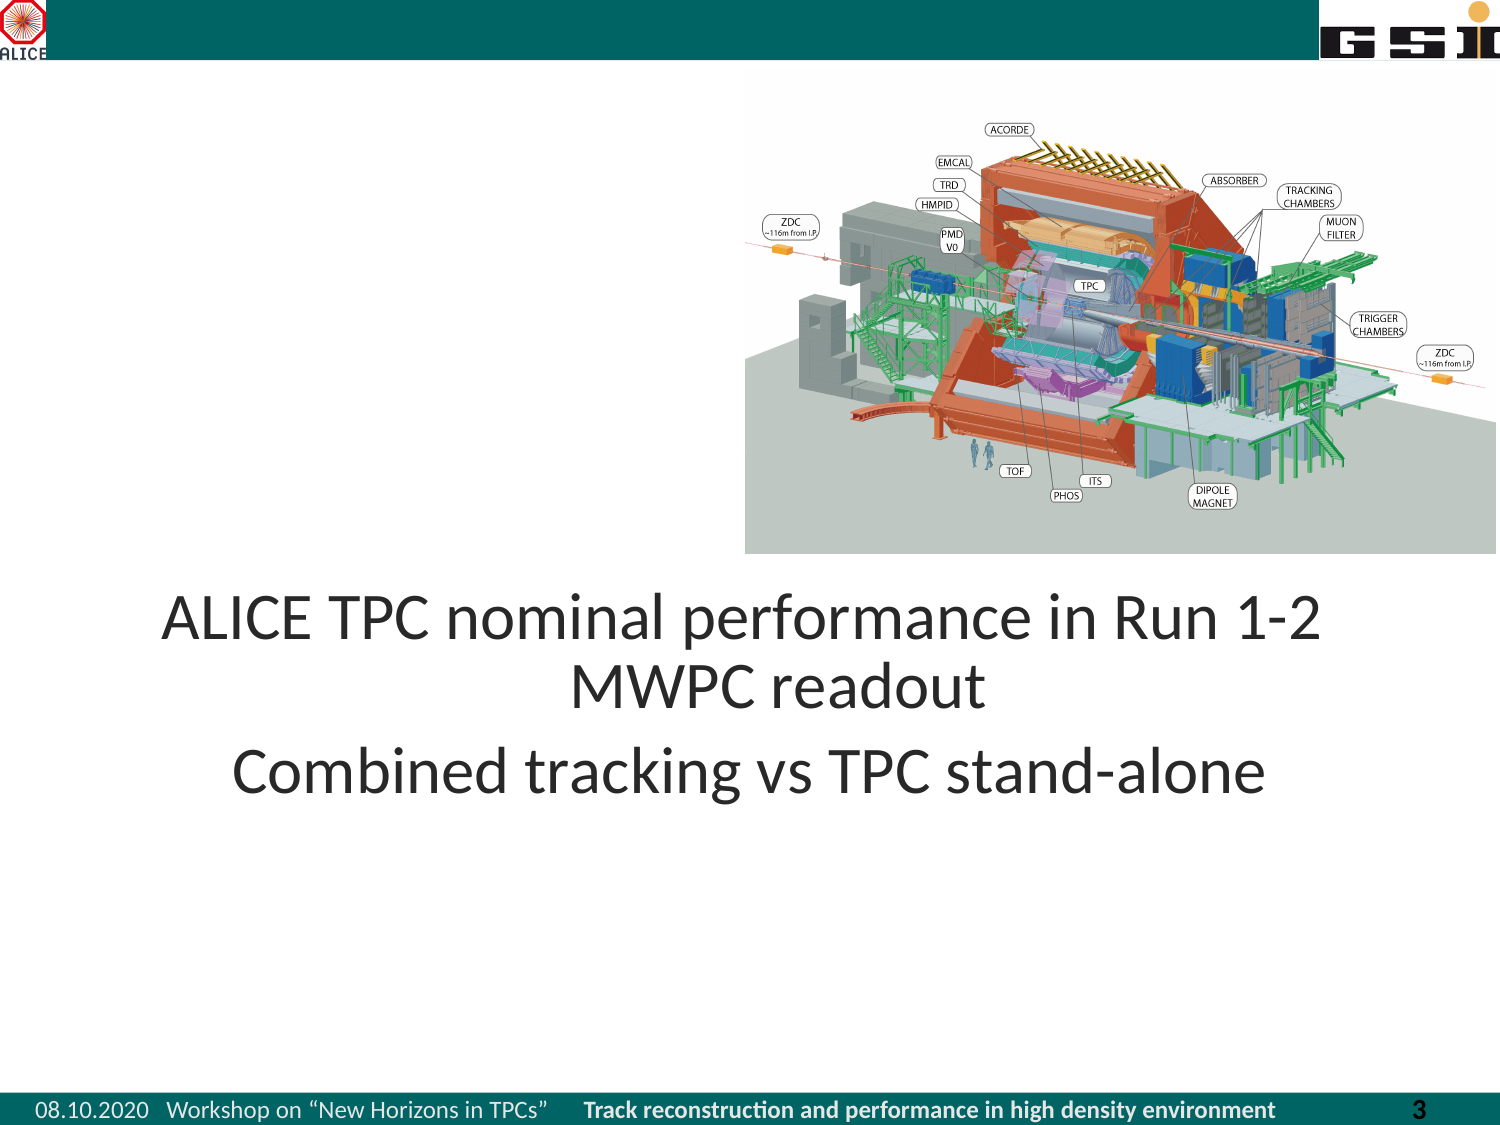

#
ALICE TPC nominal performance in Run 1-2 MWPC readout
Combined tracking vs TPC stand-alone